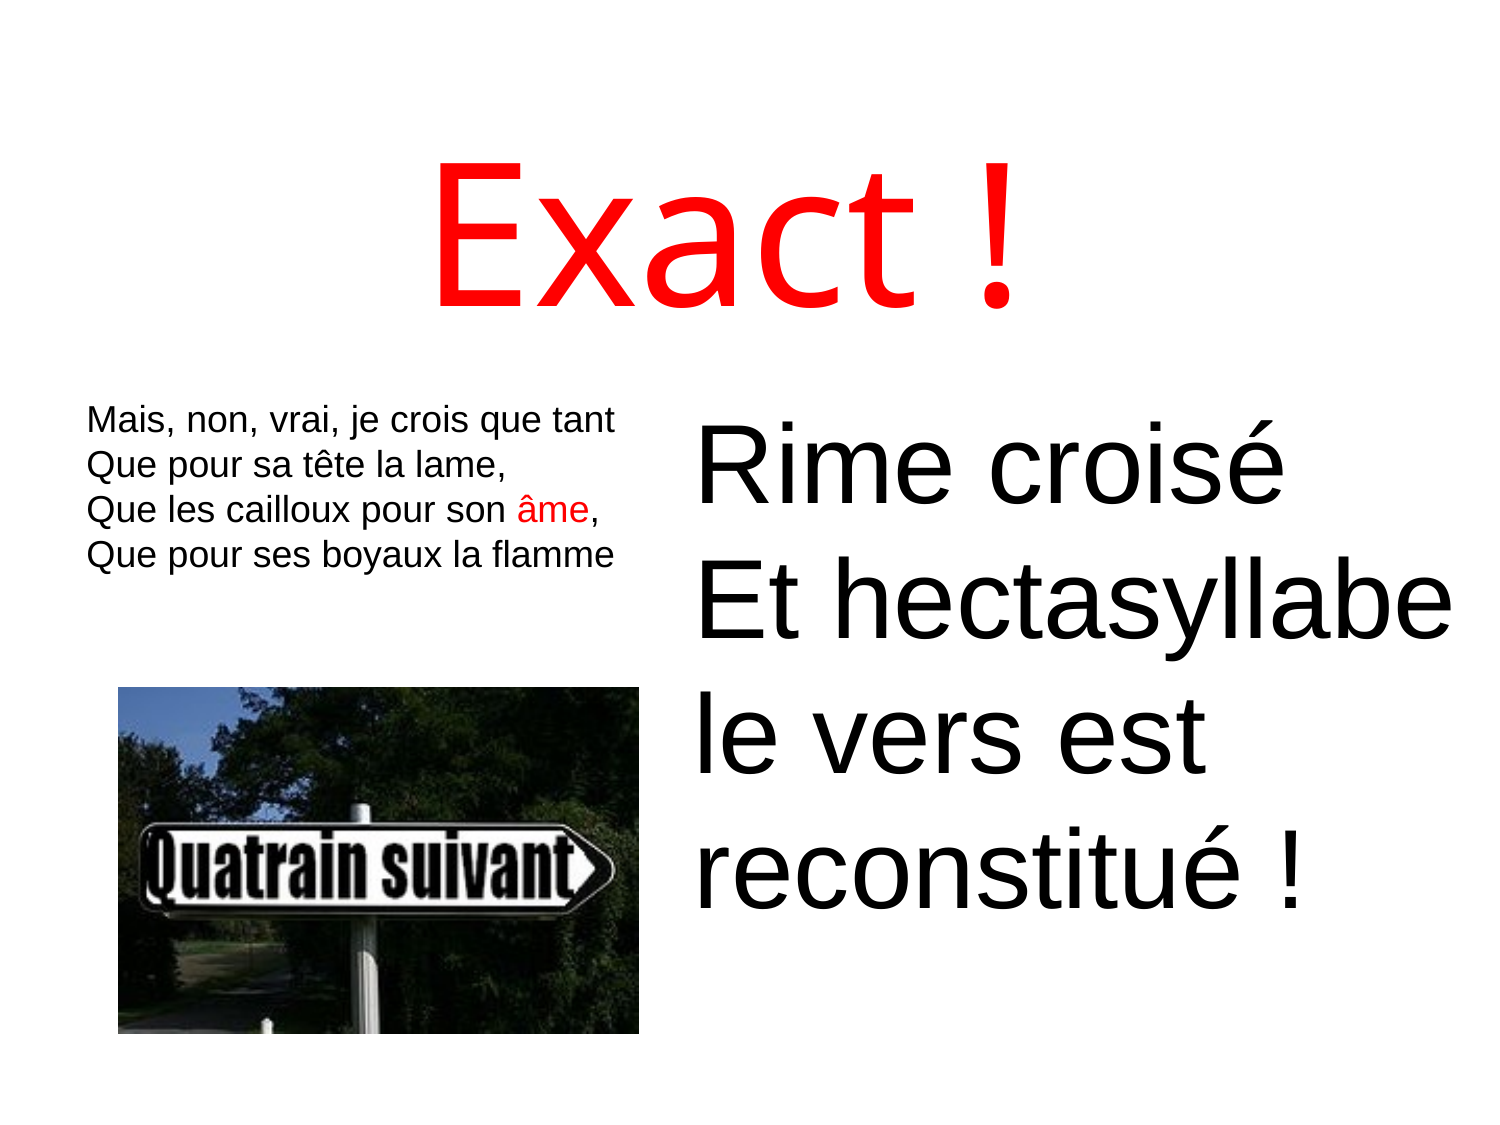

Exact !
Rime croisé
Et hectasyllabe le vers est reconstitué !
Mais, non, vrai, je crois que tant
Que pour sa tête la lame,
Que les cailloux pour son âme,
Que pour ses boyaux la flamme